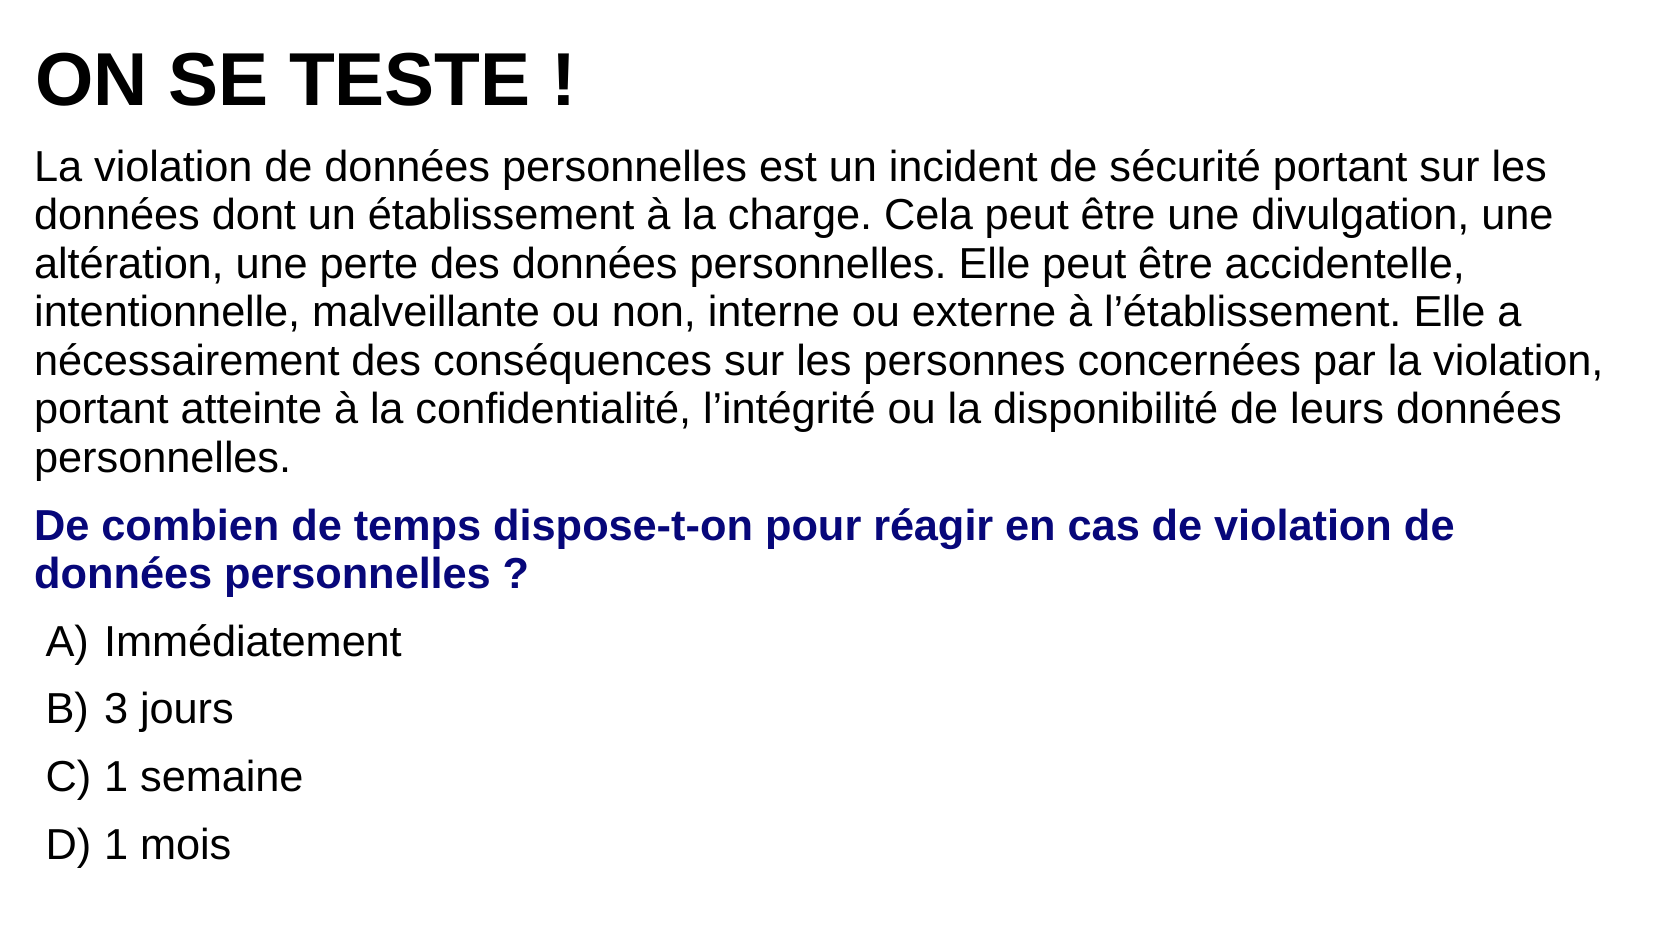

# On se teste !
La violation de données personnelles est un incident de sécurité portant sur les données dont un établissement à la charge. Cela peut être une divulgation, une altération, une perte des données personnelles. Elle peut être accidentelle, intentionnelle, malveillante ou non, interne ou externe à l’établissement. Elle a nécessairement des conséquences sur les personnes concernées par la violation, portant atteinte à la confidentialité, l’intégrité ou la disponibilité de leurs données personnelles.
De combien de temps dispose-t-on pour réagir en cas de violation de données personnelles ?
 Immédiatement
 3 jours
 1 semaine
 1 mois